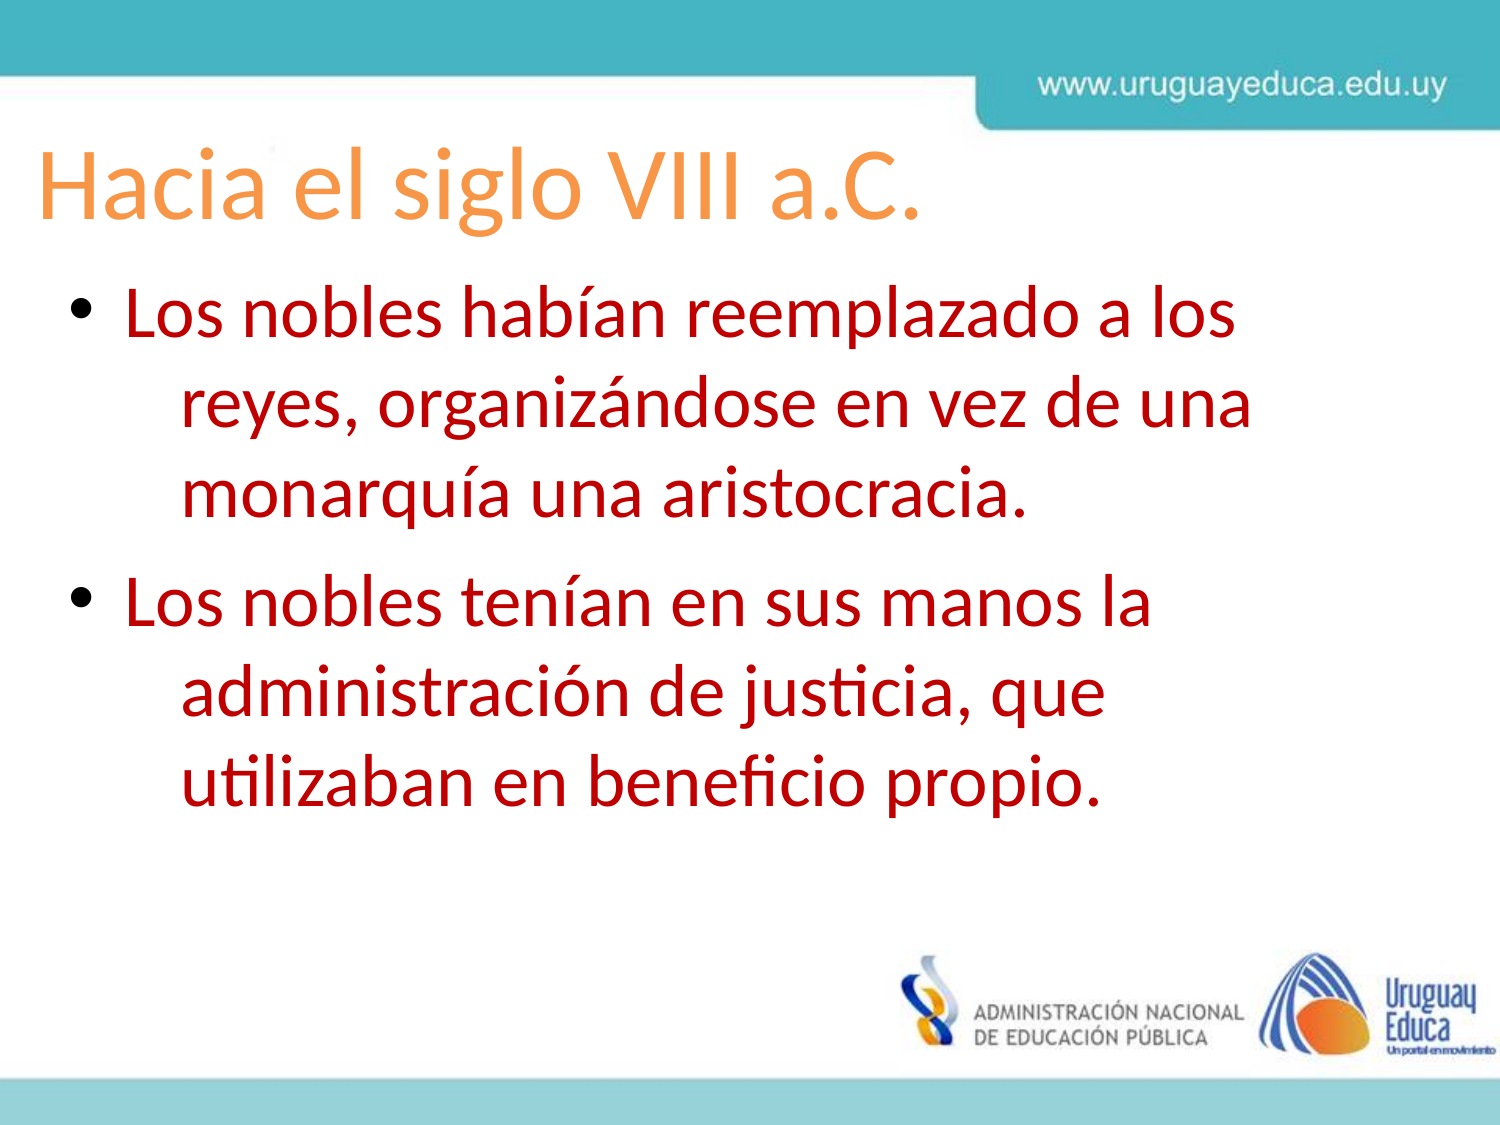

# Hacia el siglo VIII a.C.
Los nobles habían reemplazado a los reyes, organizándose en vez de una monarquía una aristocracia.
Los nobles tenían en sus manos la administración de justicia, que utilizaban en beneficio propio.